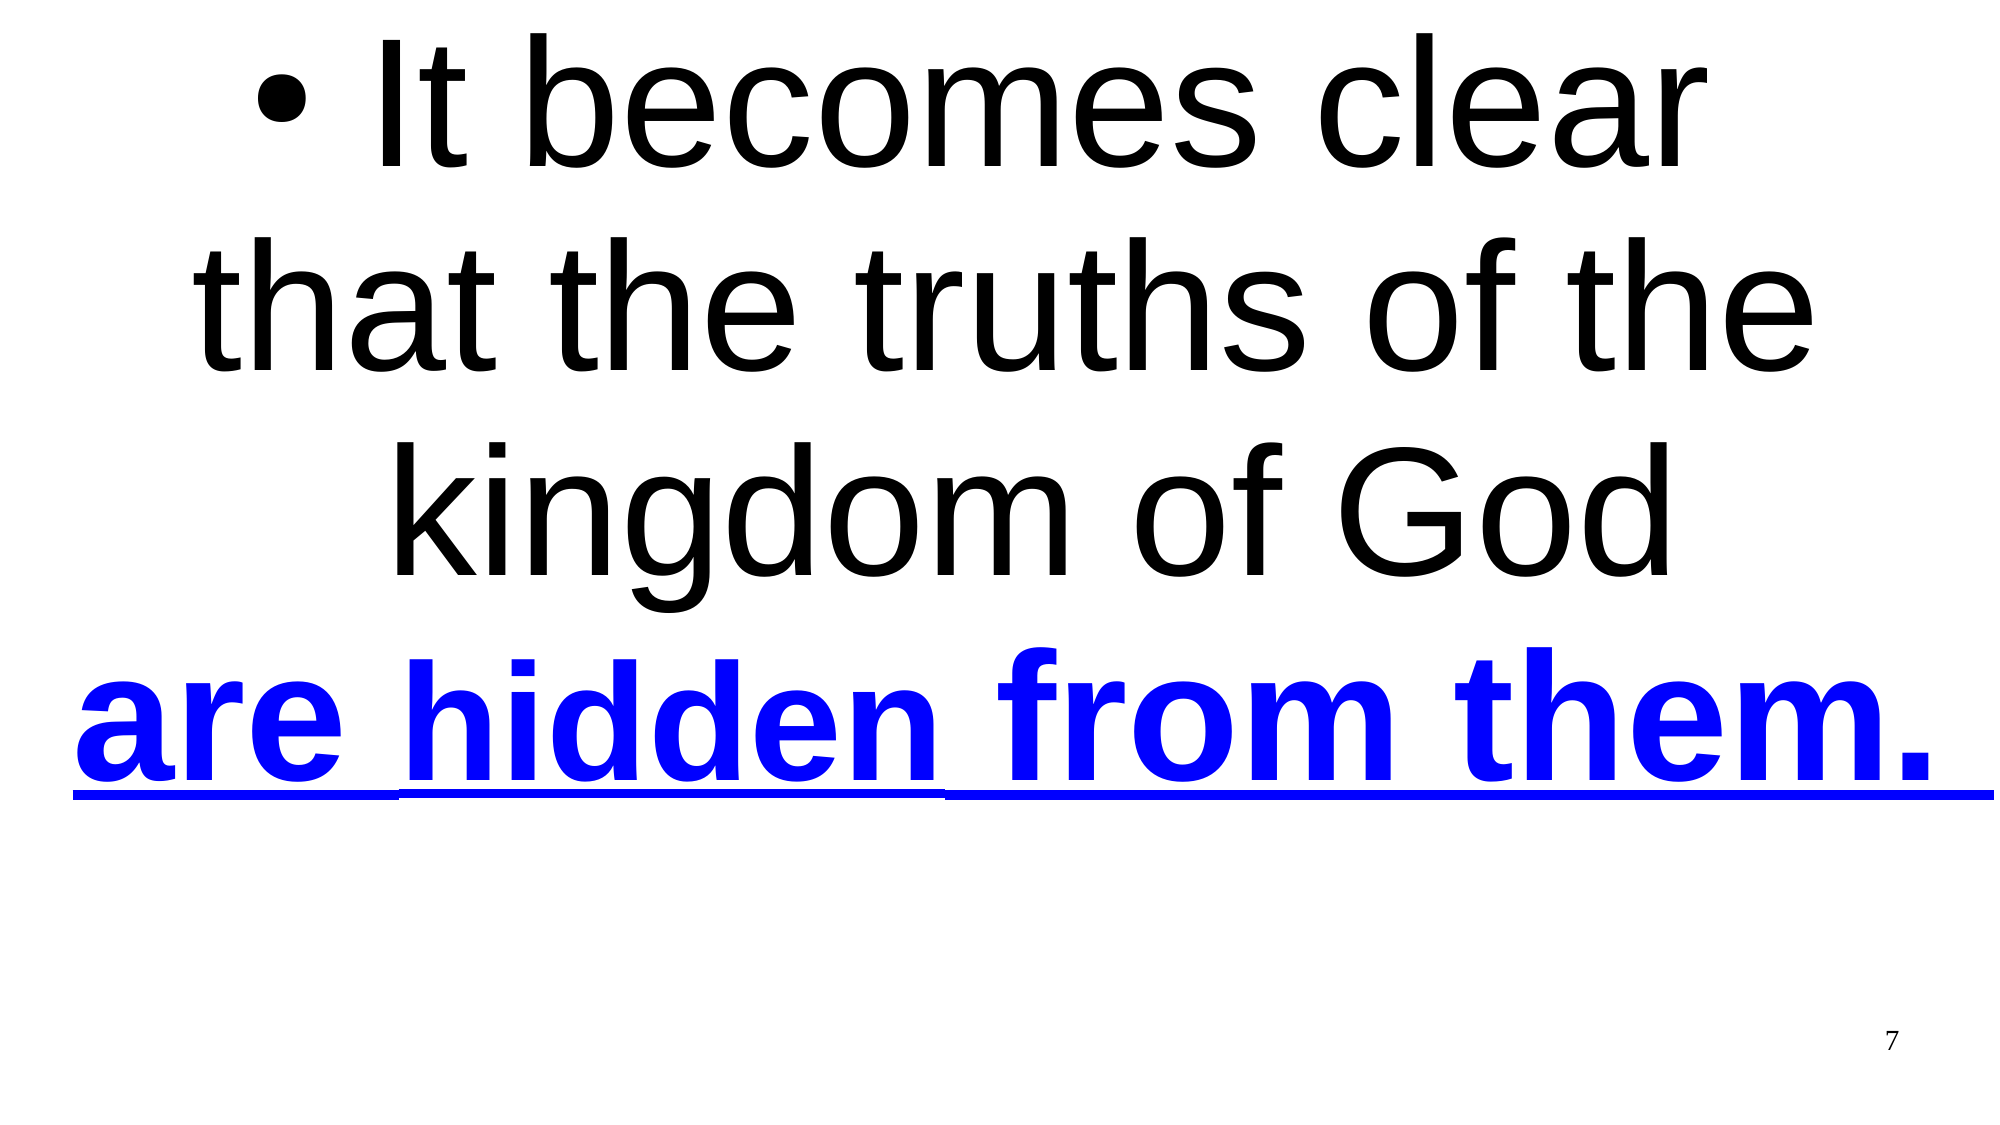

# It becomes clear that the truths of the kingdom of God are hidden from them.
7